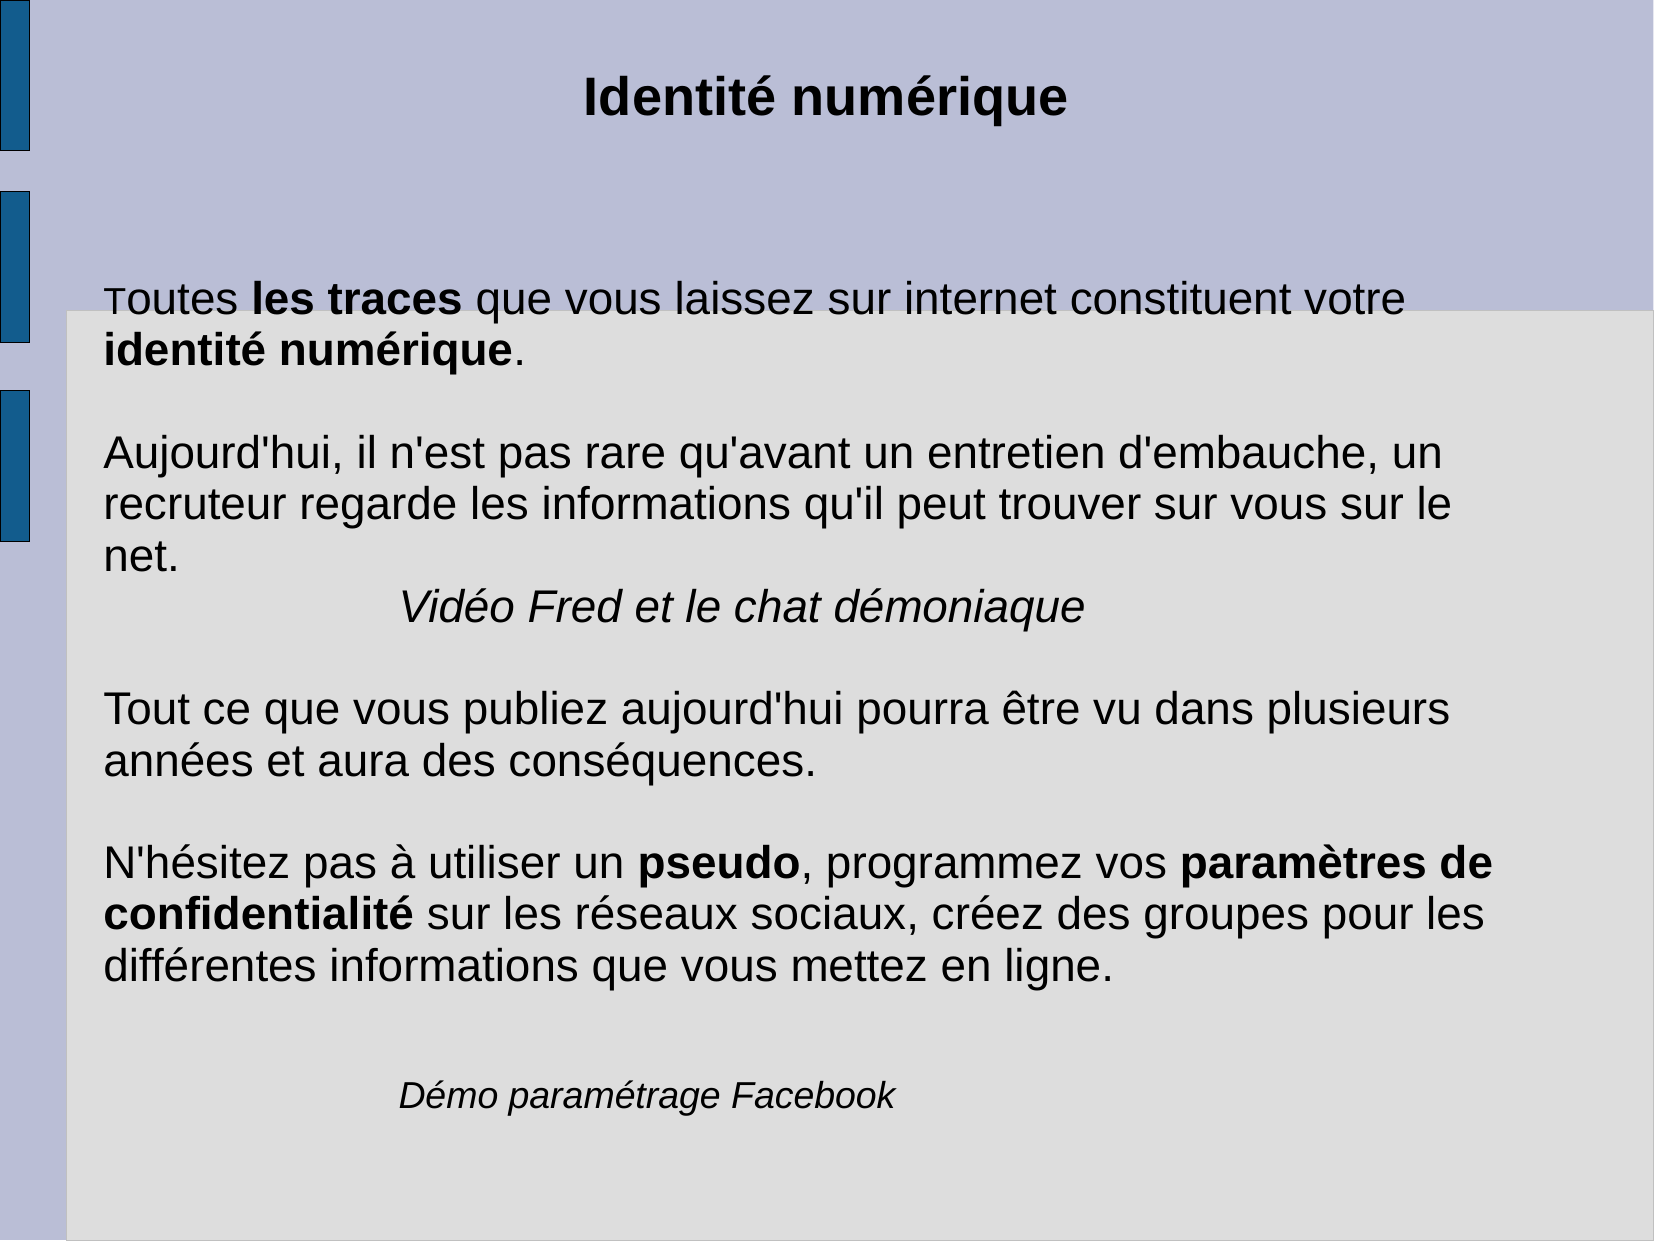

Identité numérique
Toutes les traces que vous laissez sur internet constituent votre identité numérique.
Aujourd'hui, il n'est pas rare qu'avant un entretien d'embauche, un recruteur regarde les informations qu'il peut trouver sur vous sur le net.
				Vidéo Fred et le chat démoniaque
Tout ce que vous publiez aujourd'hui pourra être vu dans plusieurs années et aura des conséquences.
N'hésitez pas à utiliser un pseudo, programmez vos paramètres de confidentialité sur les réseaux sociaux, créez des groupes pour les différentes informations que vous mettez en ligne.
				Démo paramétrage Facebook